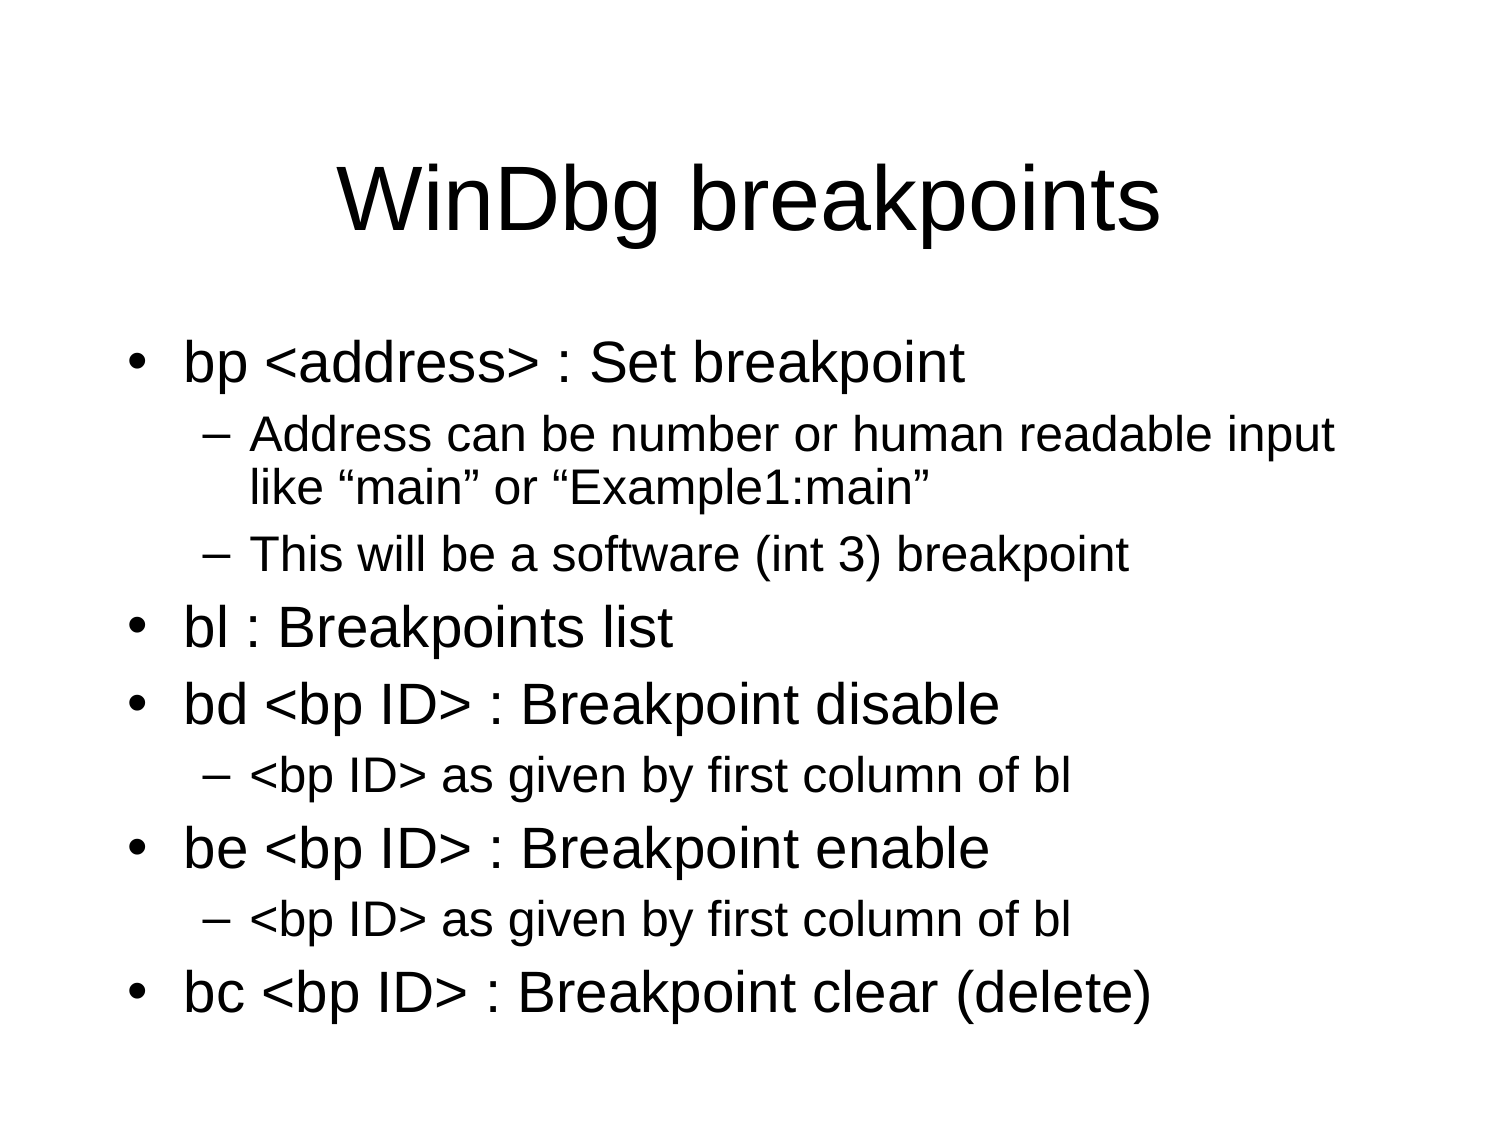

# WinDbg breakpoints
bp <address> : Set breakpoint
Address can be number or human readable input like “main” or “Example1:main”
This will be a software (int 3) breakpoint
bl : Breakpoints list
bd <bp ID> : Breakpoint disable
<bp ID> as given by first column of bl
be <bp ID> : Breakpoint enable
<bp ID> as given by first column of bl
bc <bp ID> : Breakpoint clear (delete)